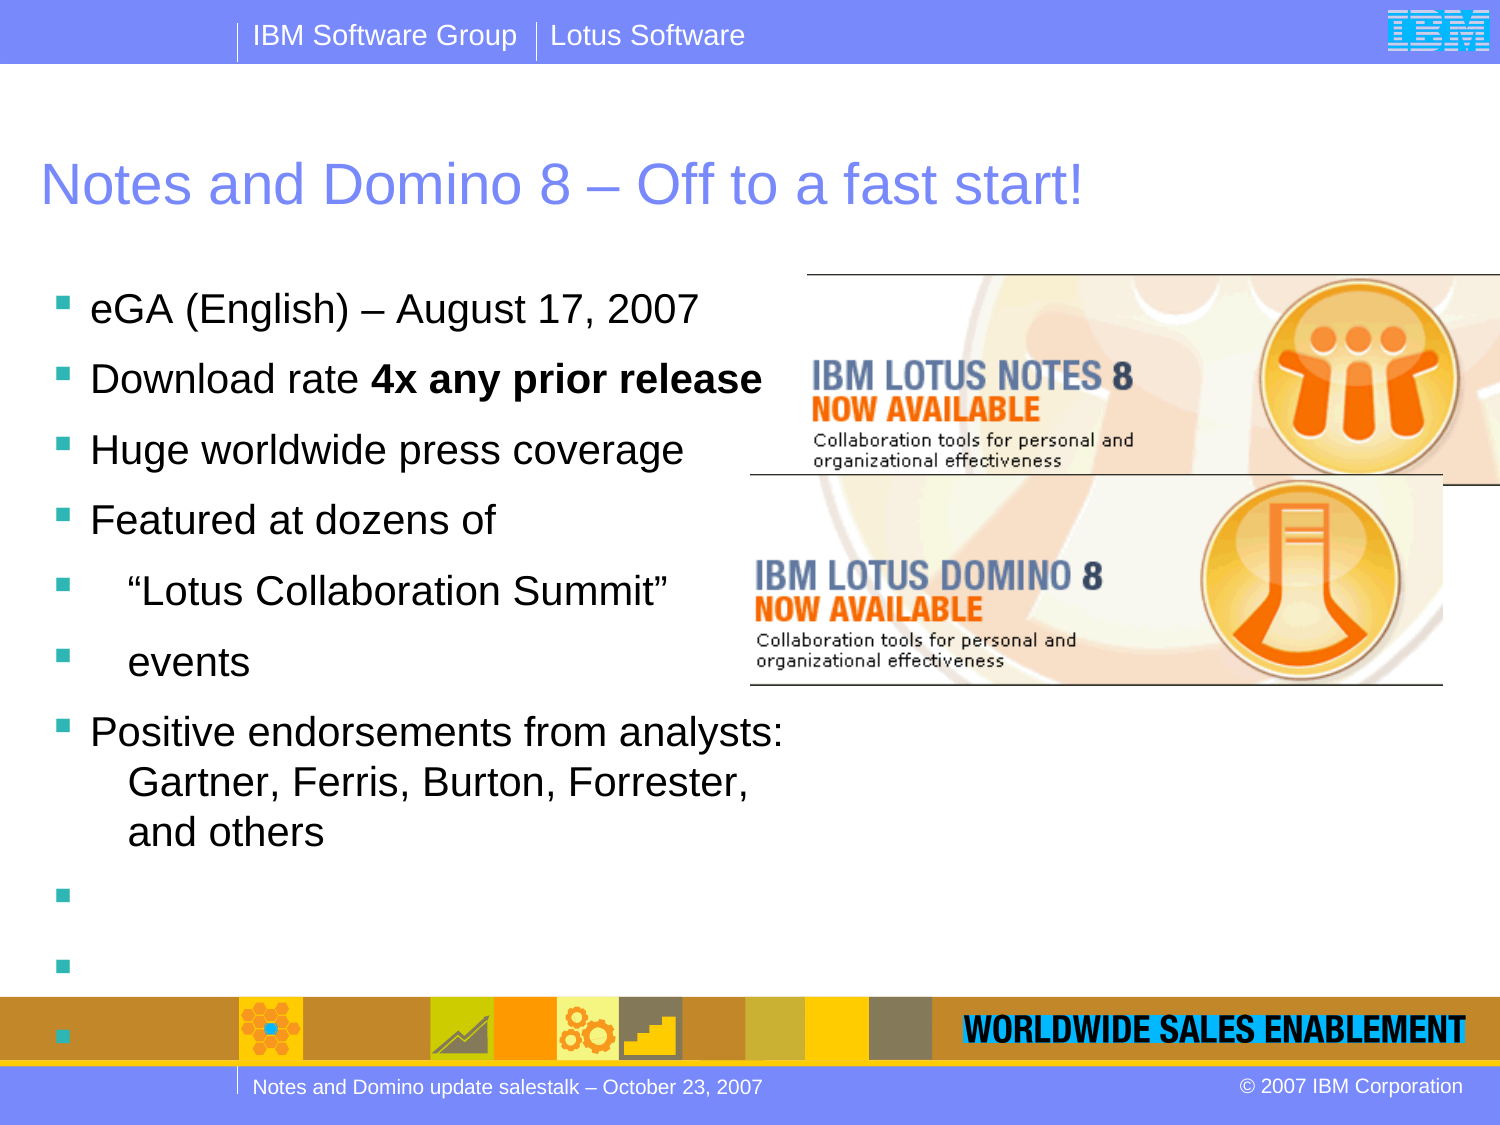

# Notes and Domino 8 – Off to a fast start!
eGA (English) – August 17, 2007
Download rate 4x any prior release
Huge worldwide press coverage
Featured at dozens of
	“Lotus Collaboration Summit”
	events
Positive endorsements from analysts: Gartner, Ferris, Burton, Forrester, and others